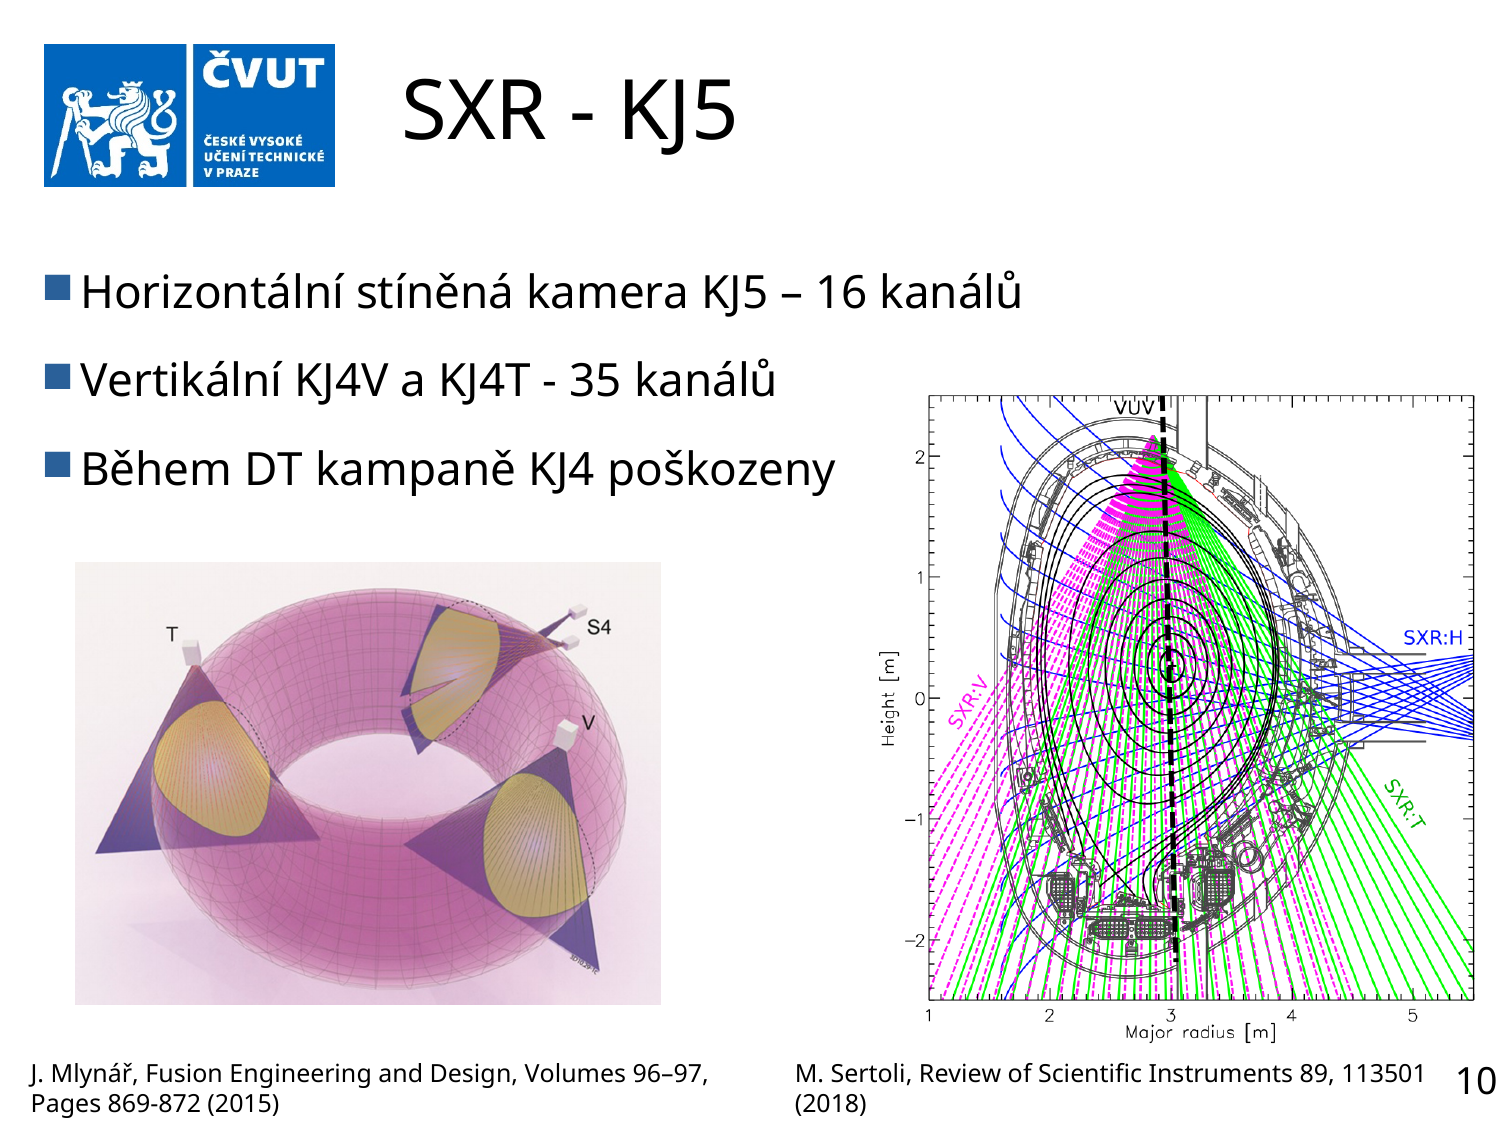

# SXR - KJ5
Horizontální stíněná kamera KJ5 – 16 kanálů
Vertikální KJ4V a KJ4T - 35 kanálů
Během DT kampaně KJ4 poškozeny
M. Sertoli, Review of Scientific Instruments 89, 113501 (2018)
J. Mlynář, Fusion Engineering and Design, Volumes 96–97, Pages 869-872 (2015)